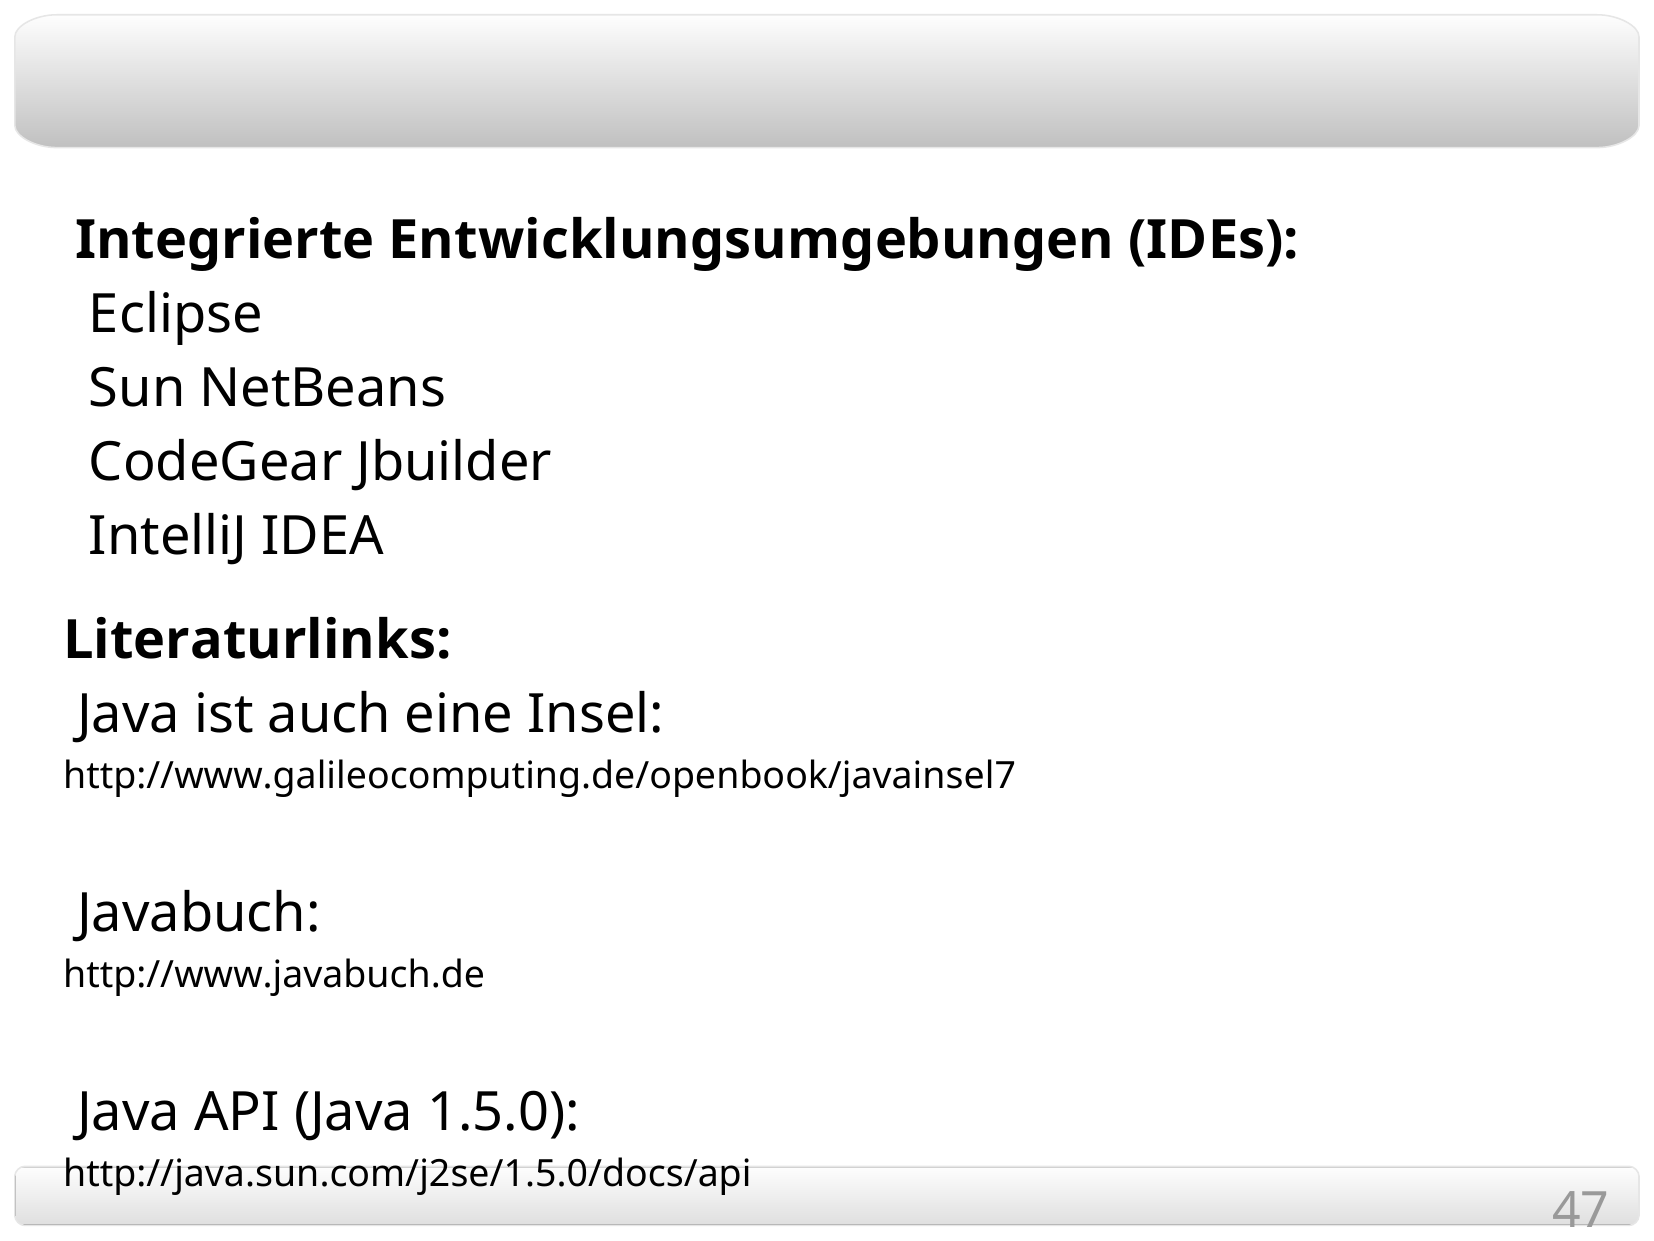

#
Integrierte Entwicklungsumgebungen (IDEs):
 Eclipse
 Sun NetBeans
 CodeGear Jbuilder
 IntelliJ IDEA
Literaturlinks:
 Java ist auch eine Insel:
http://www.galileocomputing.de/openbook/javainsel7
 Javabuch:
http://www.javabuch.de
 Java API (Java 1.5.0):
http://java.sun.com/j2se/1.5.0/docs/api